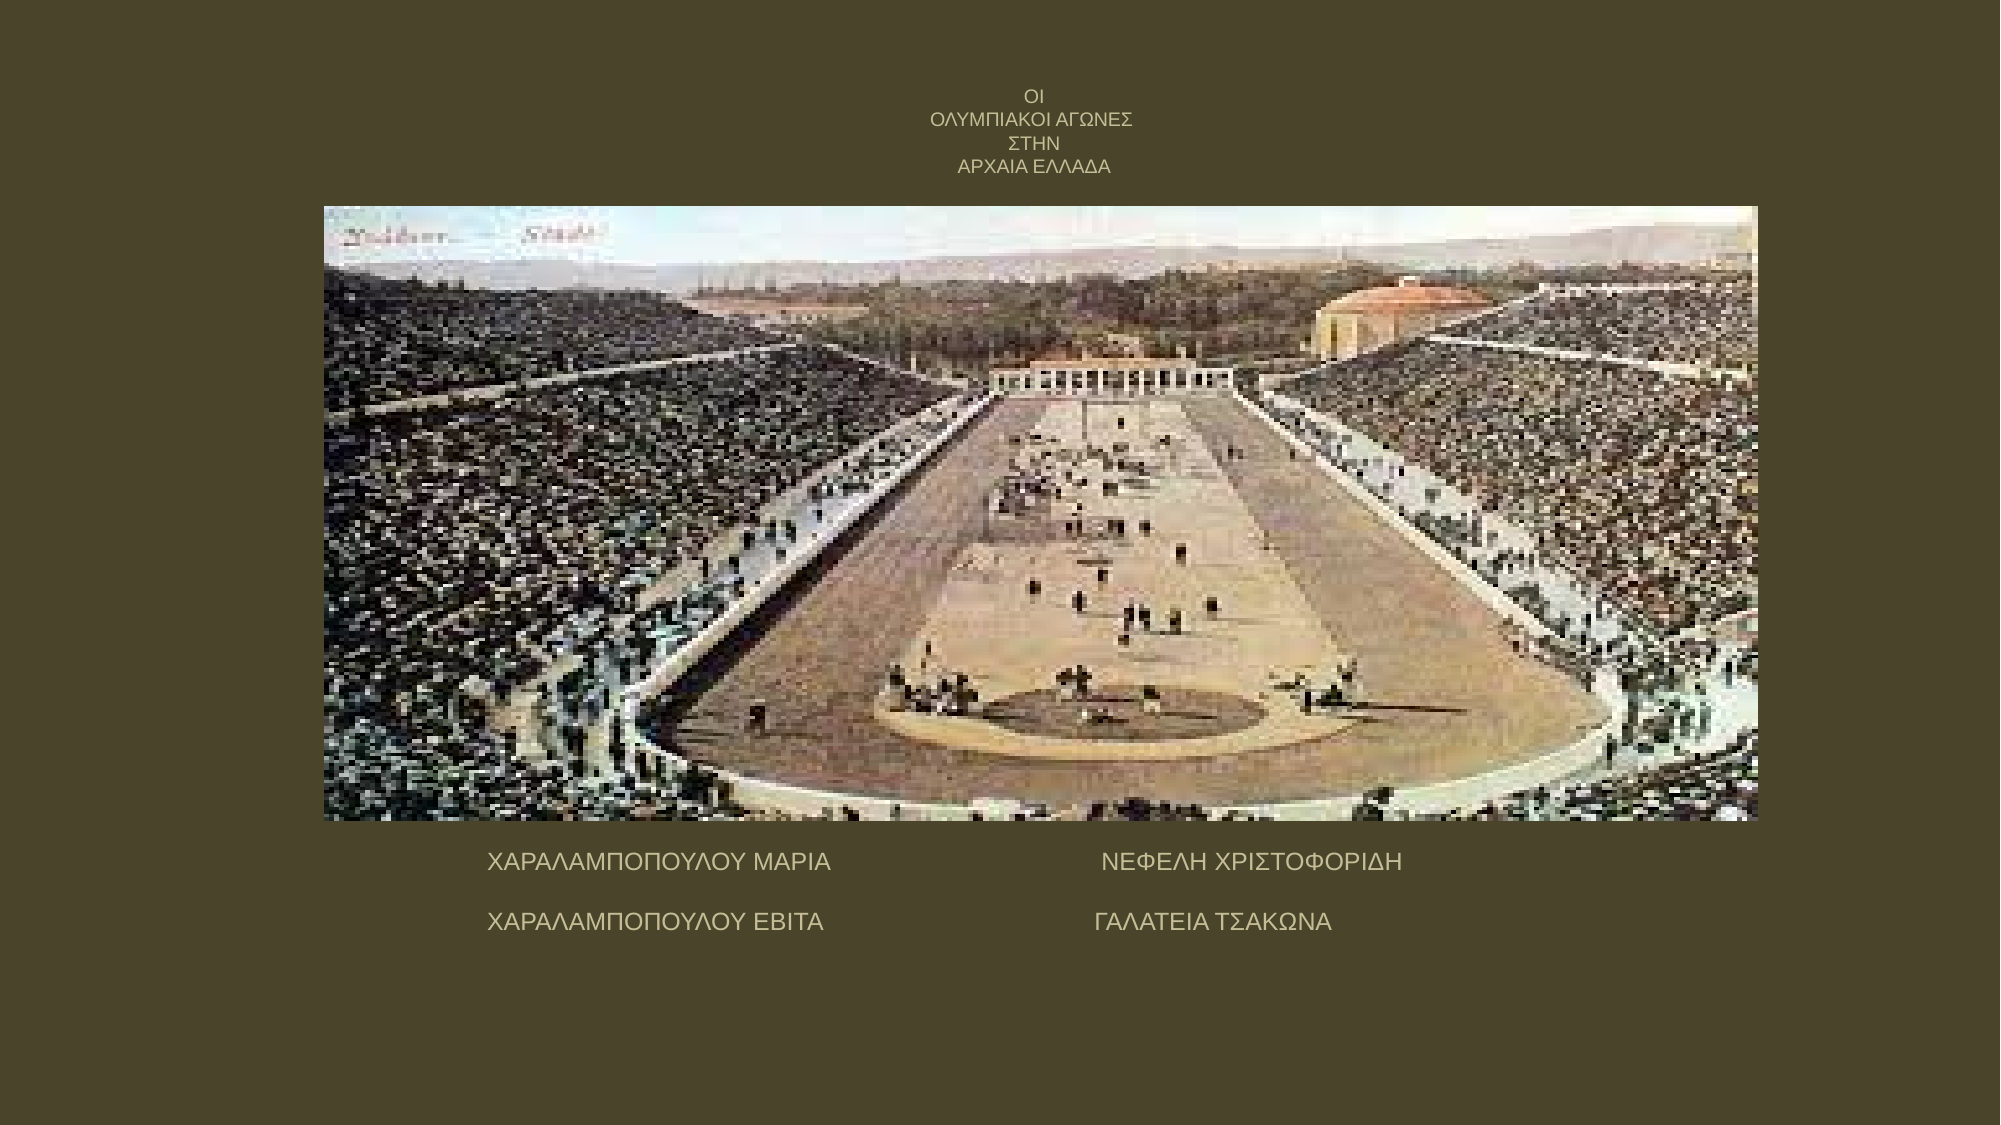

# ΟΙ
ΟΛΥΜΠΙΑΚΟΙ ΑΓΩΝΕΣ
ΣΤΗΝ
ΑΡΧΑΙΑ ΕΛΛΑΔΑ
ΧΑΡΑΛΑΜΠΟΠΟΥΛΟΥ ΜΑΡΙΑ
ΧΑΡΑΛΑΜΠΟΠΟΥΛΟΥ ΕΒΙΤΑ
 ΝΕΦΕΛΗ ΧΡΙΣΤΟΦΟΡΙΔΗ
ΓΑΛΑΤΕΙΑ ΤΣΑΚΩΝΑ